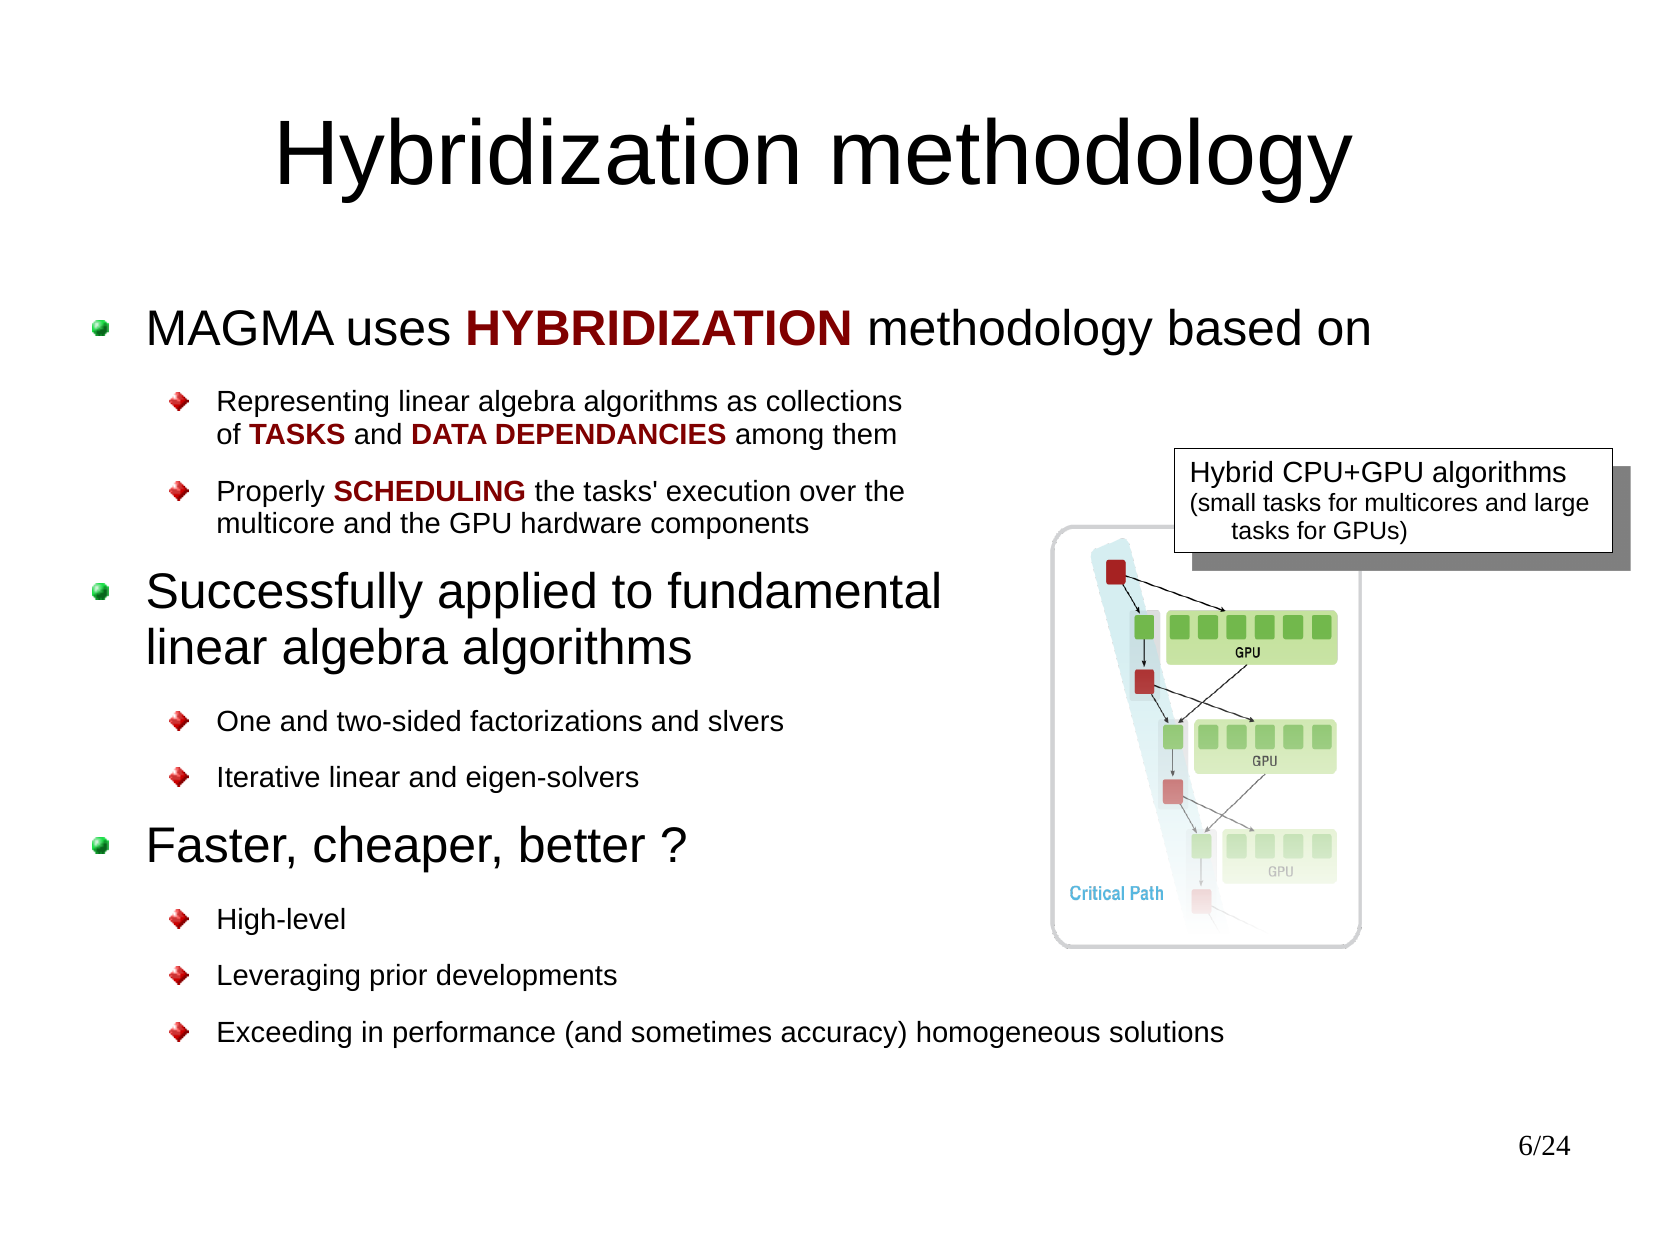

# Hybridization methodology
MAGMA uses HYBRIDIZATION methodology based on
Representing linear algebra algorithms as collections
of TASKS and DATA DEPENDANCIES among them
Properly SCHEDULING the tasks' execution over the
multicore and the GPU hardware components
Successfully applied to fundamental
linear algebra algorithms
One and two-sided factorizations and slvers
Iterative linear and eigen-solvers
Faster, cheaper, better ?
High-level
Leveraging prior developments
Exceeding in performance (and sometimes accuracy) homogeneous solutions
Hybrid CPU+GPU algorithms
(small tasks for multicores and large
 tasks for GPUs)
6